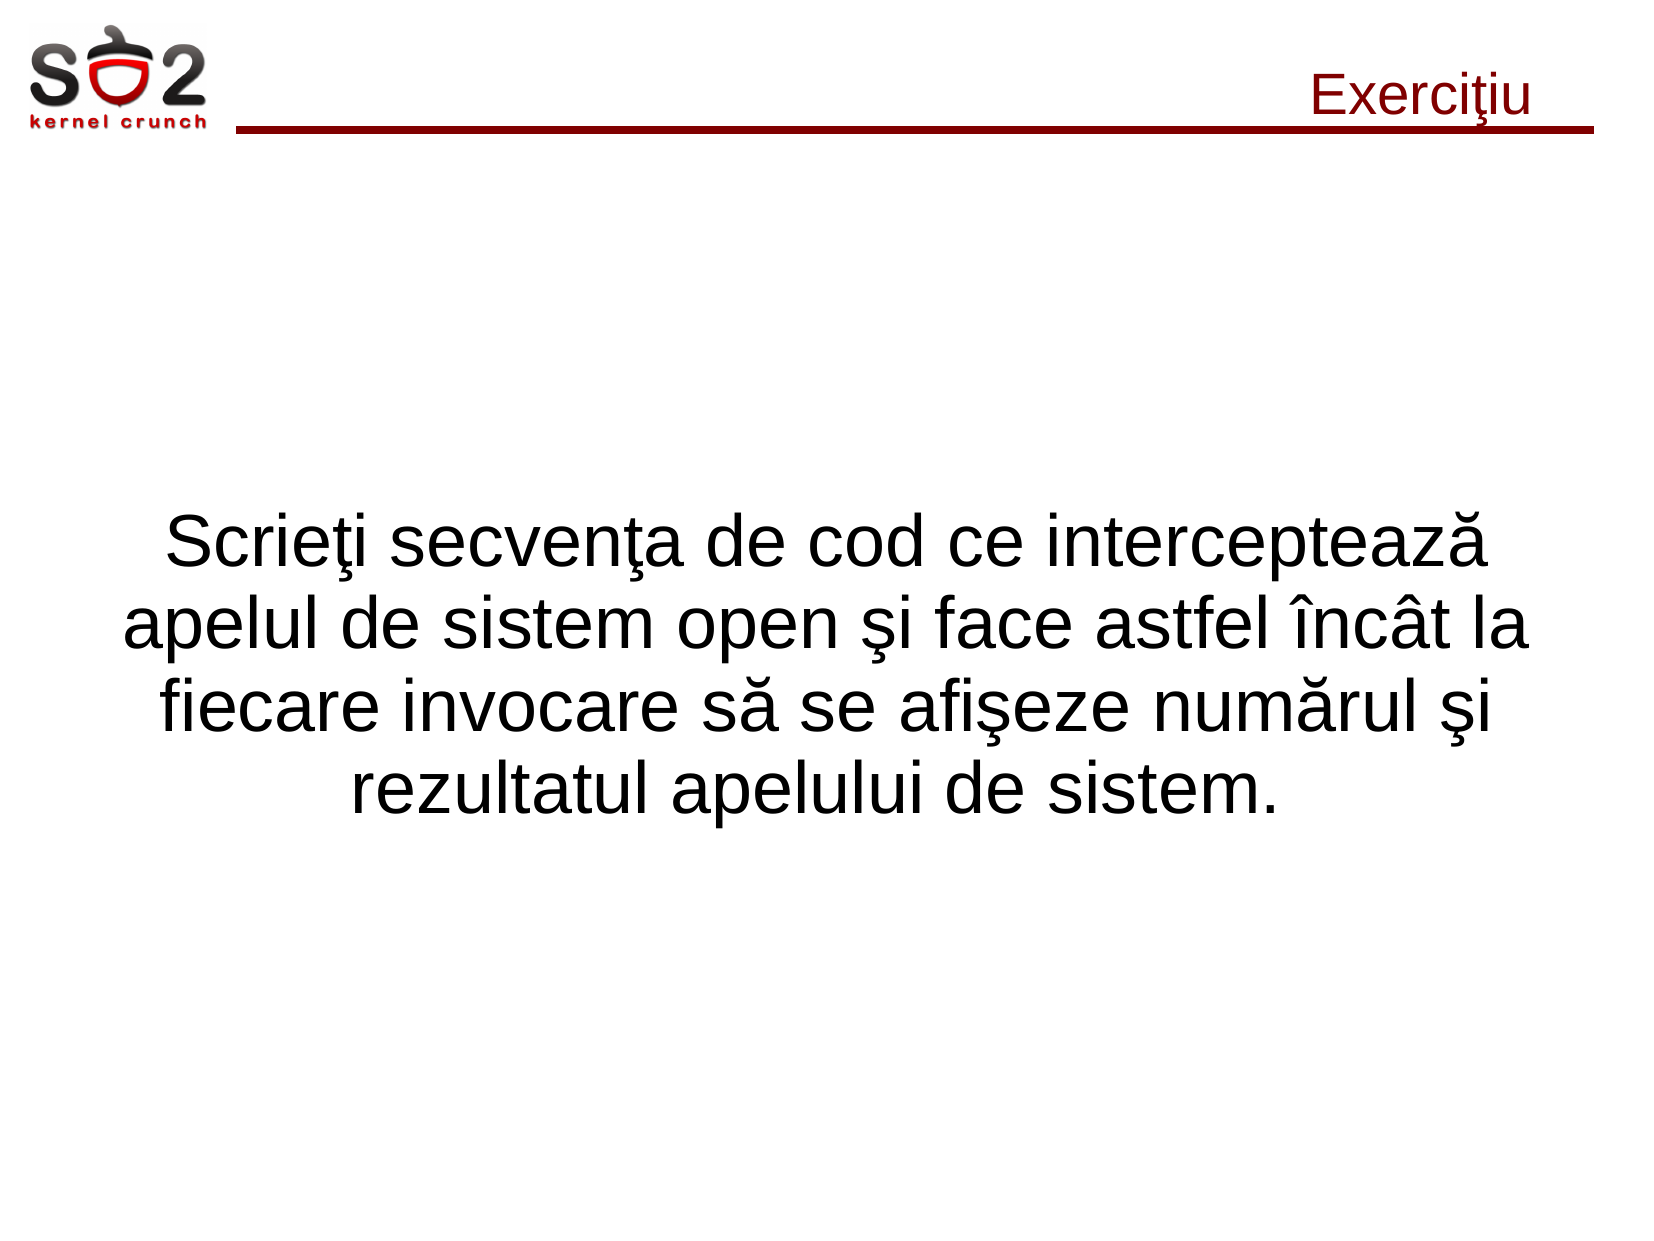

# Exerciţiu
Scrieţi secvenţa de cod ce interceptează apelul de sistem open şi face astfel încât la fiecare invocare să se afişeze numărul şi rezultatul apelului de sistem.